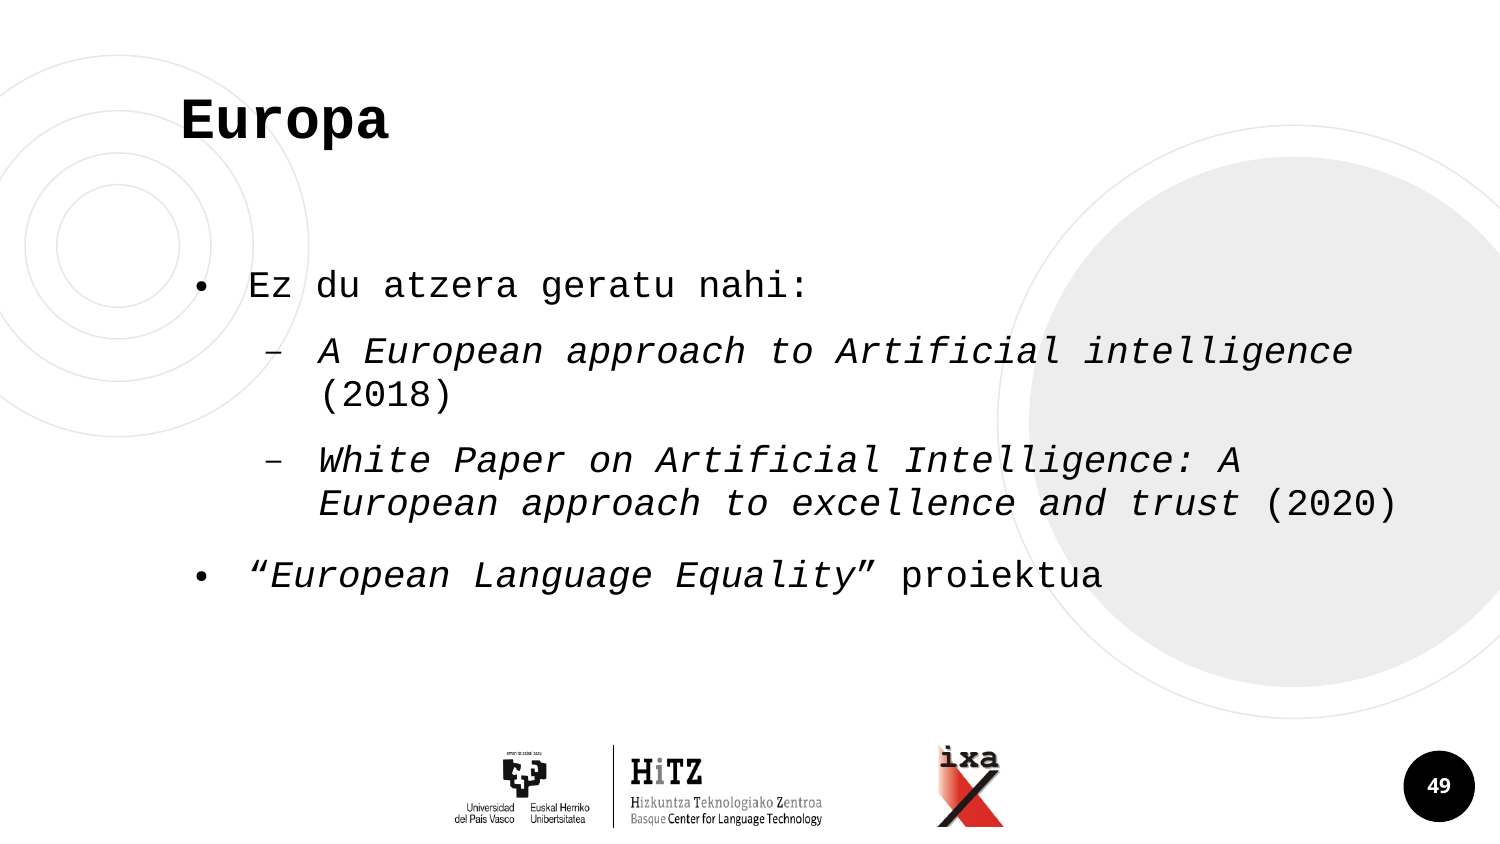

Europa
# Ez du atzera geratu nahi:
A European approach to Artificial intelligence (2018)
White Paper on Artificial Intelligence: A European approach to excellence and trust (2020)
“European Language Equality” proiektua